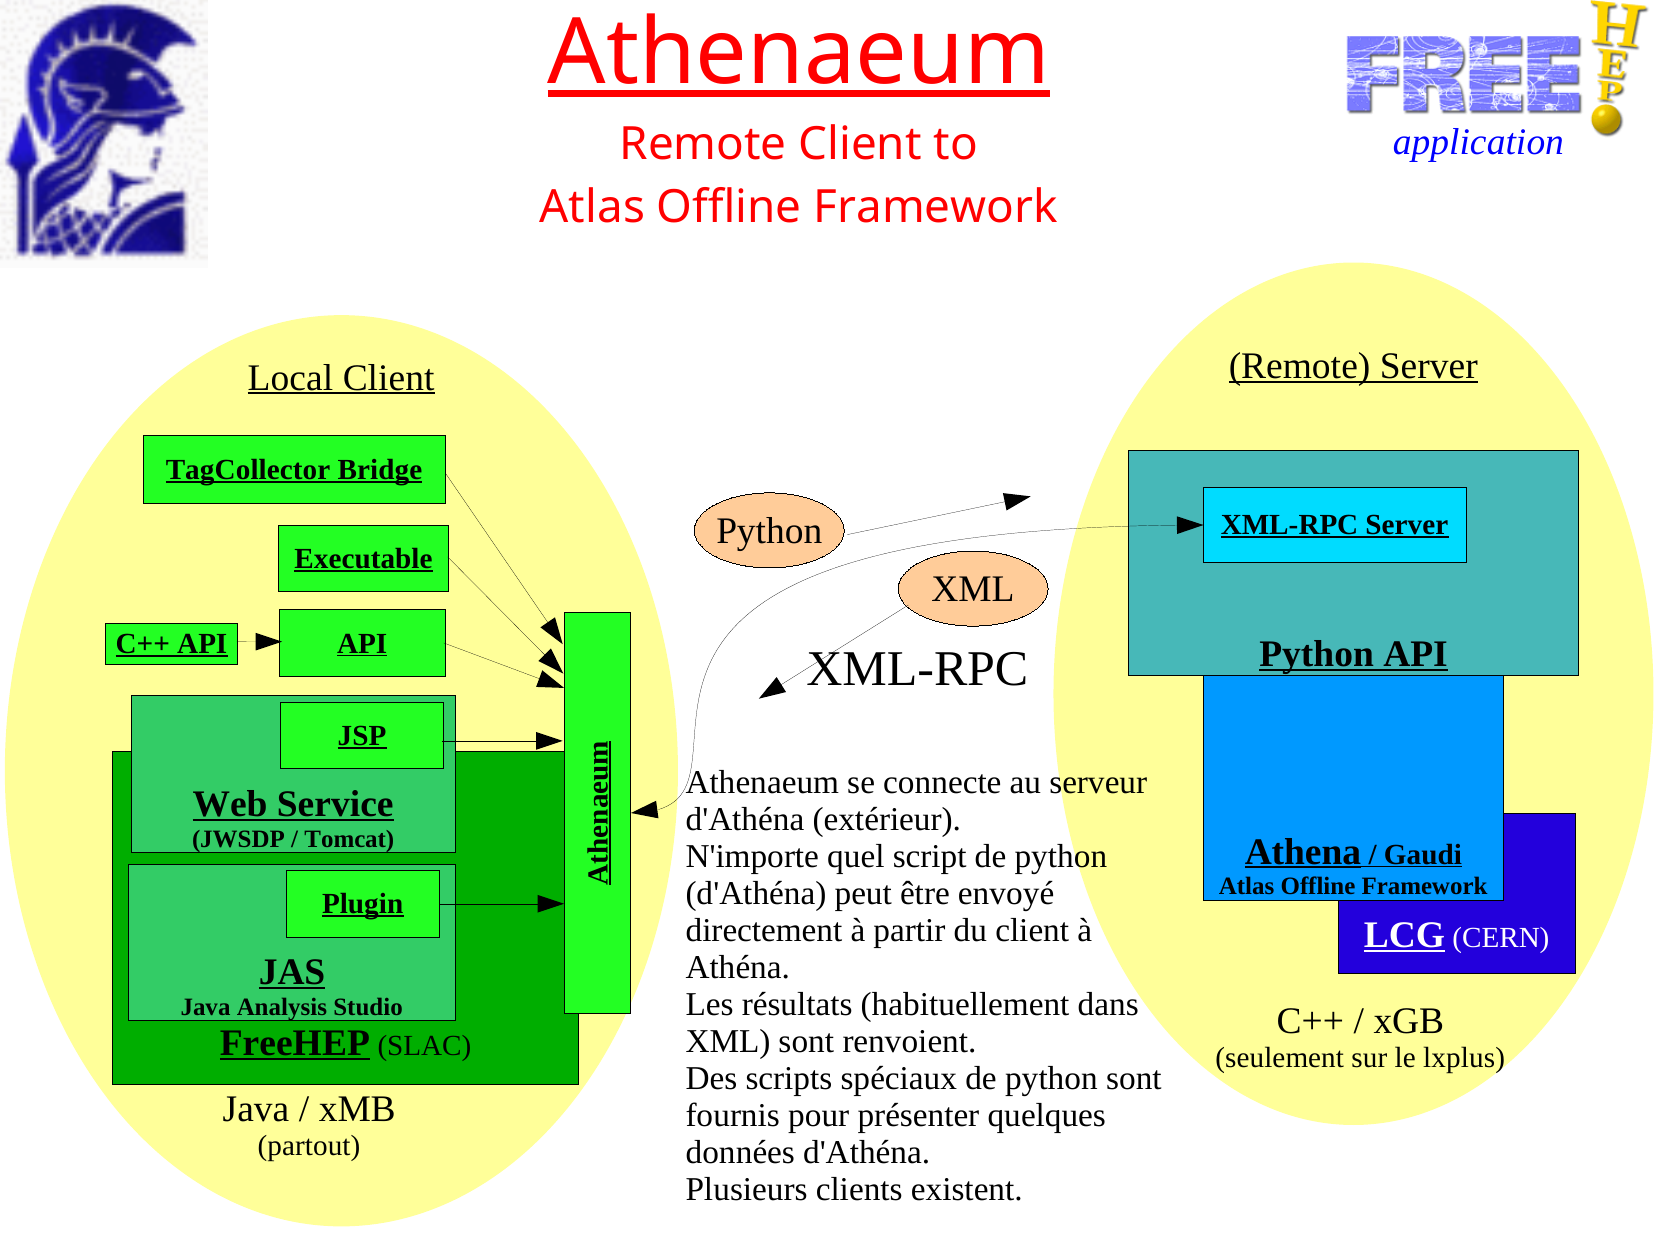

# Athenaeum Remote Client to Atlas Offline Framework
application
(Remote) Server
Local Client
TagCollector Bridge
Python API
XML-RPC Server
Python
Executable
XML
Athena / Gaudi
Atlas Offline Framework
API
C++ API
Web Service
(JWSDP / Tomcat)
JSP
FreeHEP (SLAC)
Athenaeum se connecte au serveur d'Athéna (extérieur).
N'importe quel script de python (d'Athéna) peut être envoyé directement à partir du client à Athéna.
Les résultats (habituellement dans XML) sont renvoient.
Des scripts spéciaux de python sont fournis pour présenter quelques données d'Athéna.
Plusieurs clients existent.
Athenaeum
LCG (CERN)
JAS
Java Analysis Studio
Plugin
C++ / xGB
(seulement sur le lxplus)
Java / xMB
(partout)